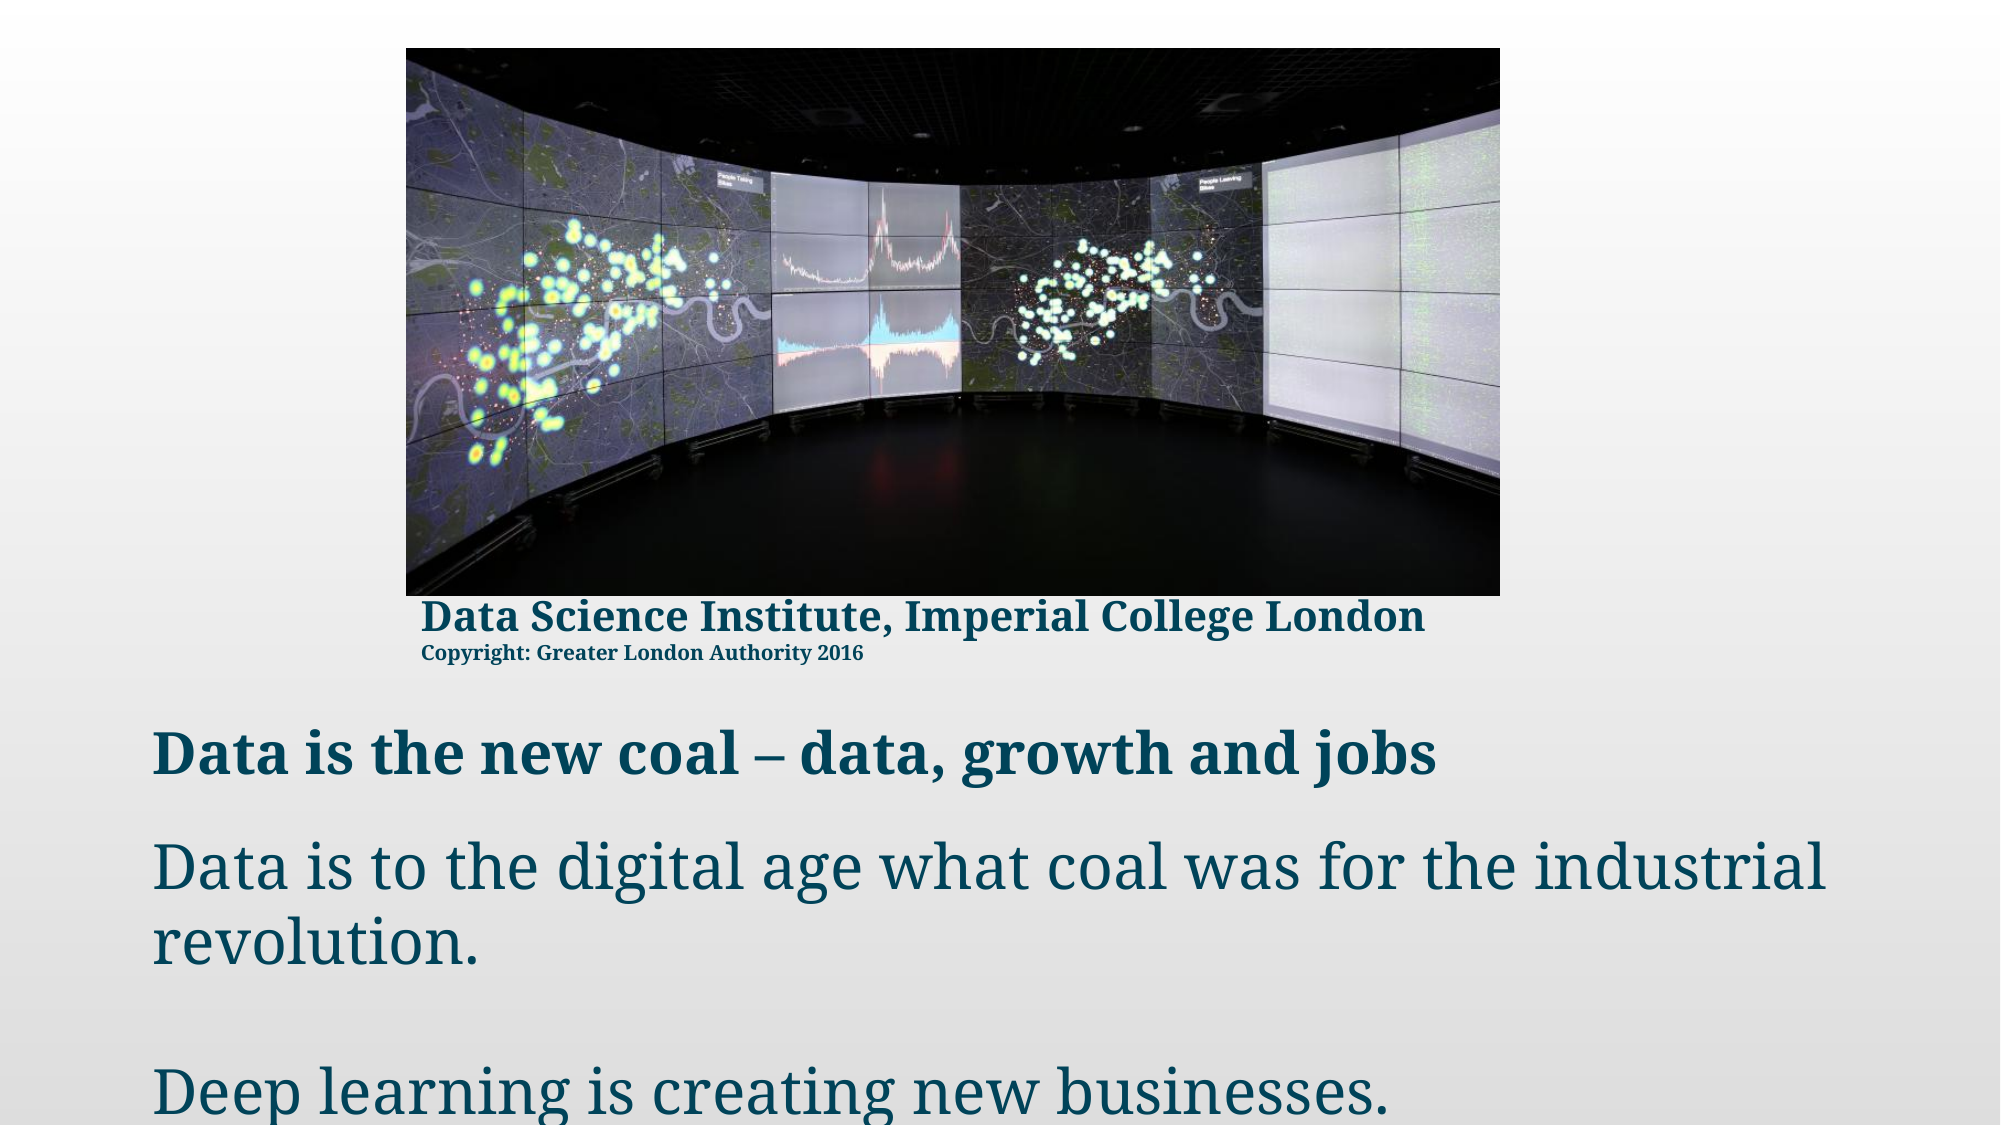

Data Science Institute, Imperial College London
Copyright: Greater London Authority 2016
# Data is the new coal – data, growth and jobs
Data is to the digital age what coal was for the industrial revolution.
Deep learning is creating new businesses.